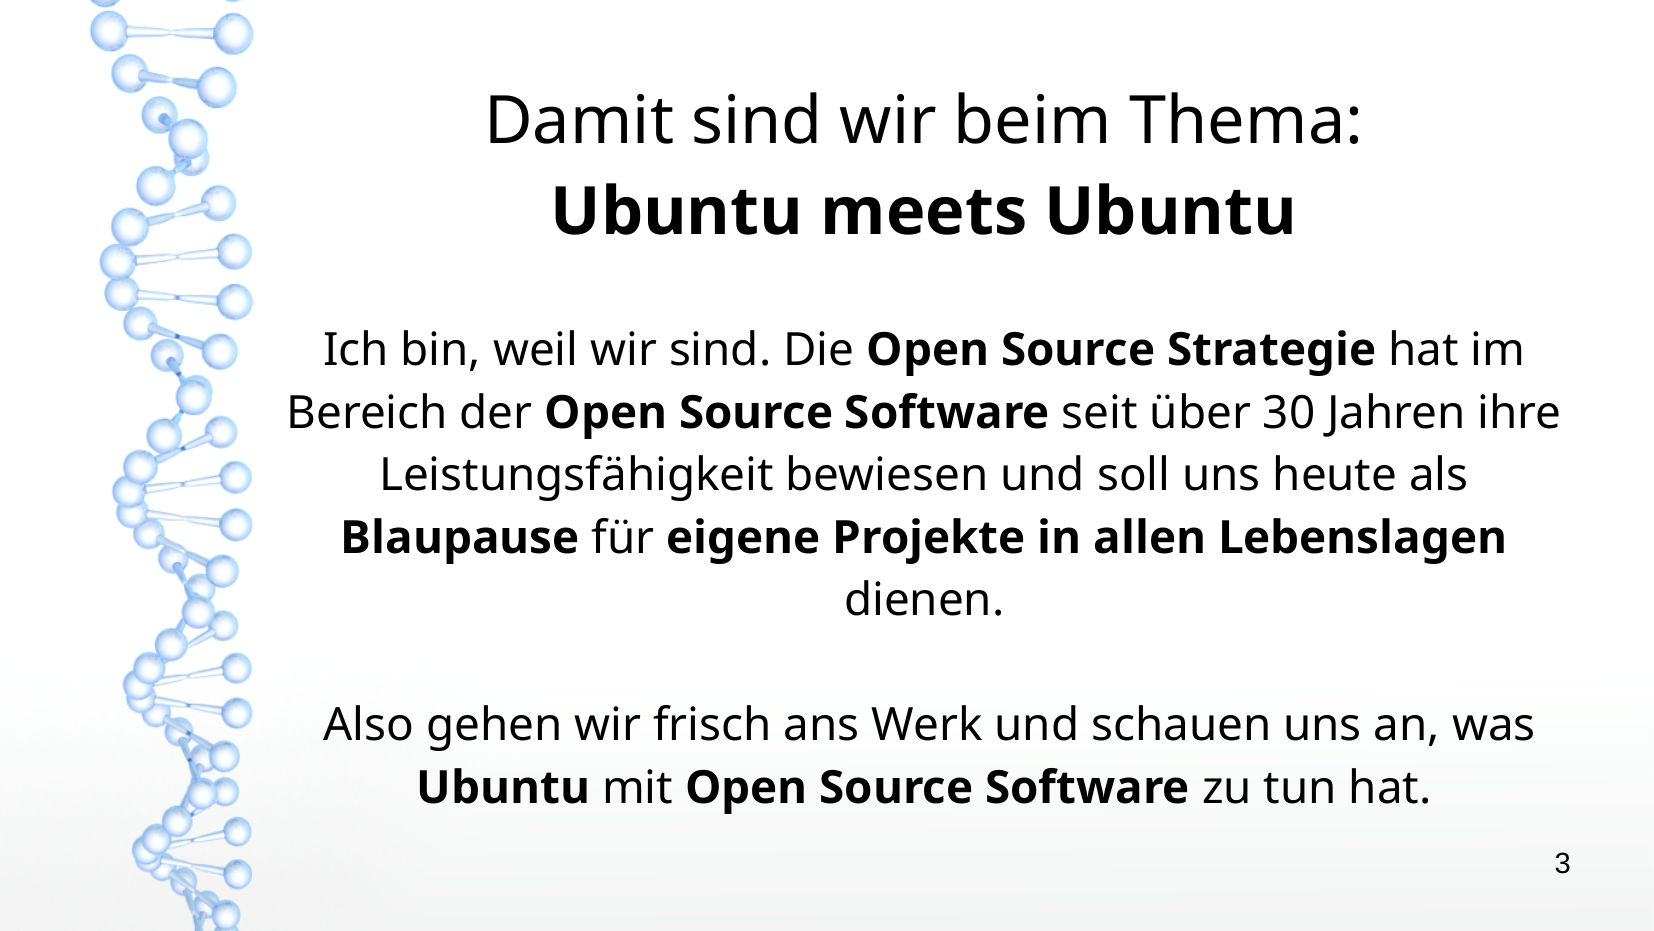

# Damit sind wir beim Thema: Ubuntu meets Ubuntu
Ich bin, weil wir sind. Die Open Source Strategie hat im Bereich der Open Source Software seit über 30 Jahren ihre Leistungsfähigkeit bewiesen und soll uns heute als Blaupause für eigene Projekte in allen Lebenslagen dienen.
 Also gehen wir frisch ans Werk und schauen uns an, was Ubuntu mit Open Source Software zu tun hat.
3